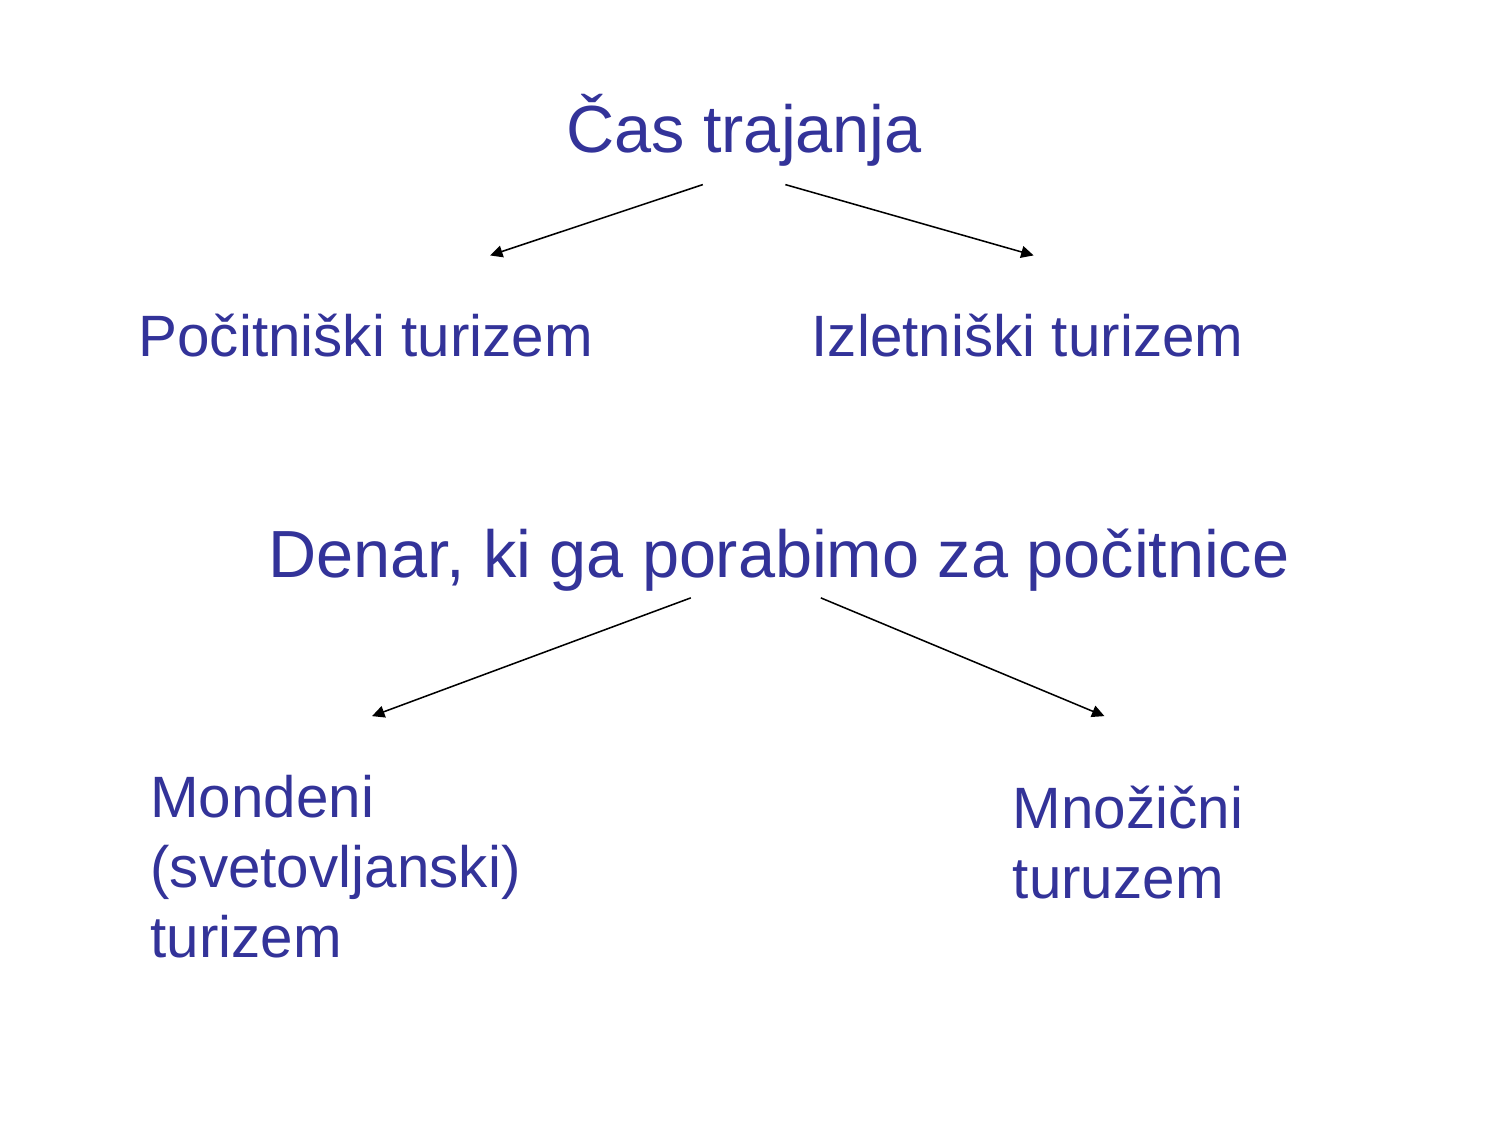

Čas trajanja
Počitniški turizem
Izletniški turizem
Denar, ki ga porabimo za počitnice
Mondeni (svetovljanski) turizem
Množični turuzem